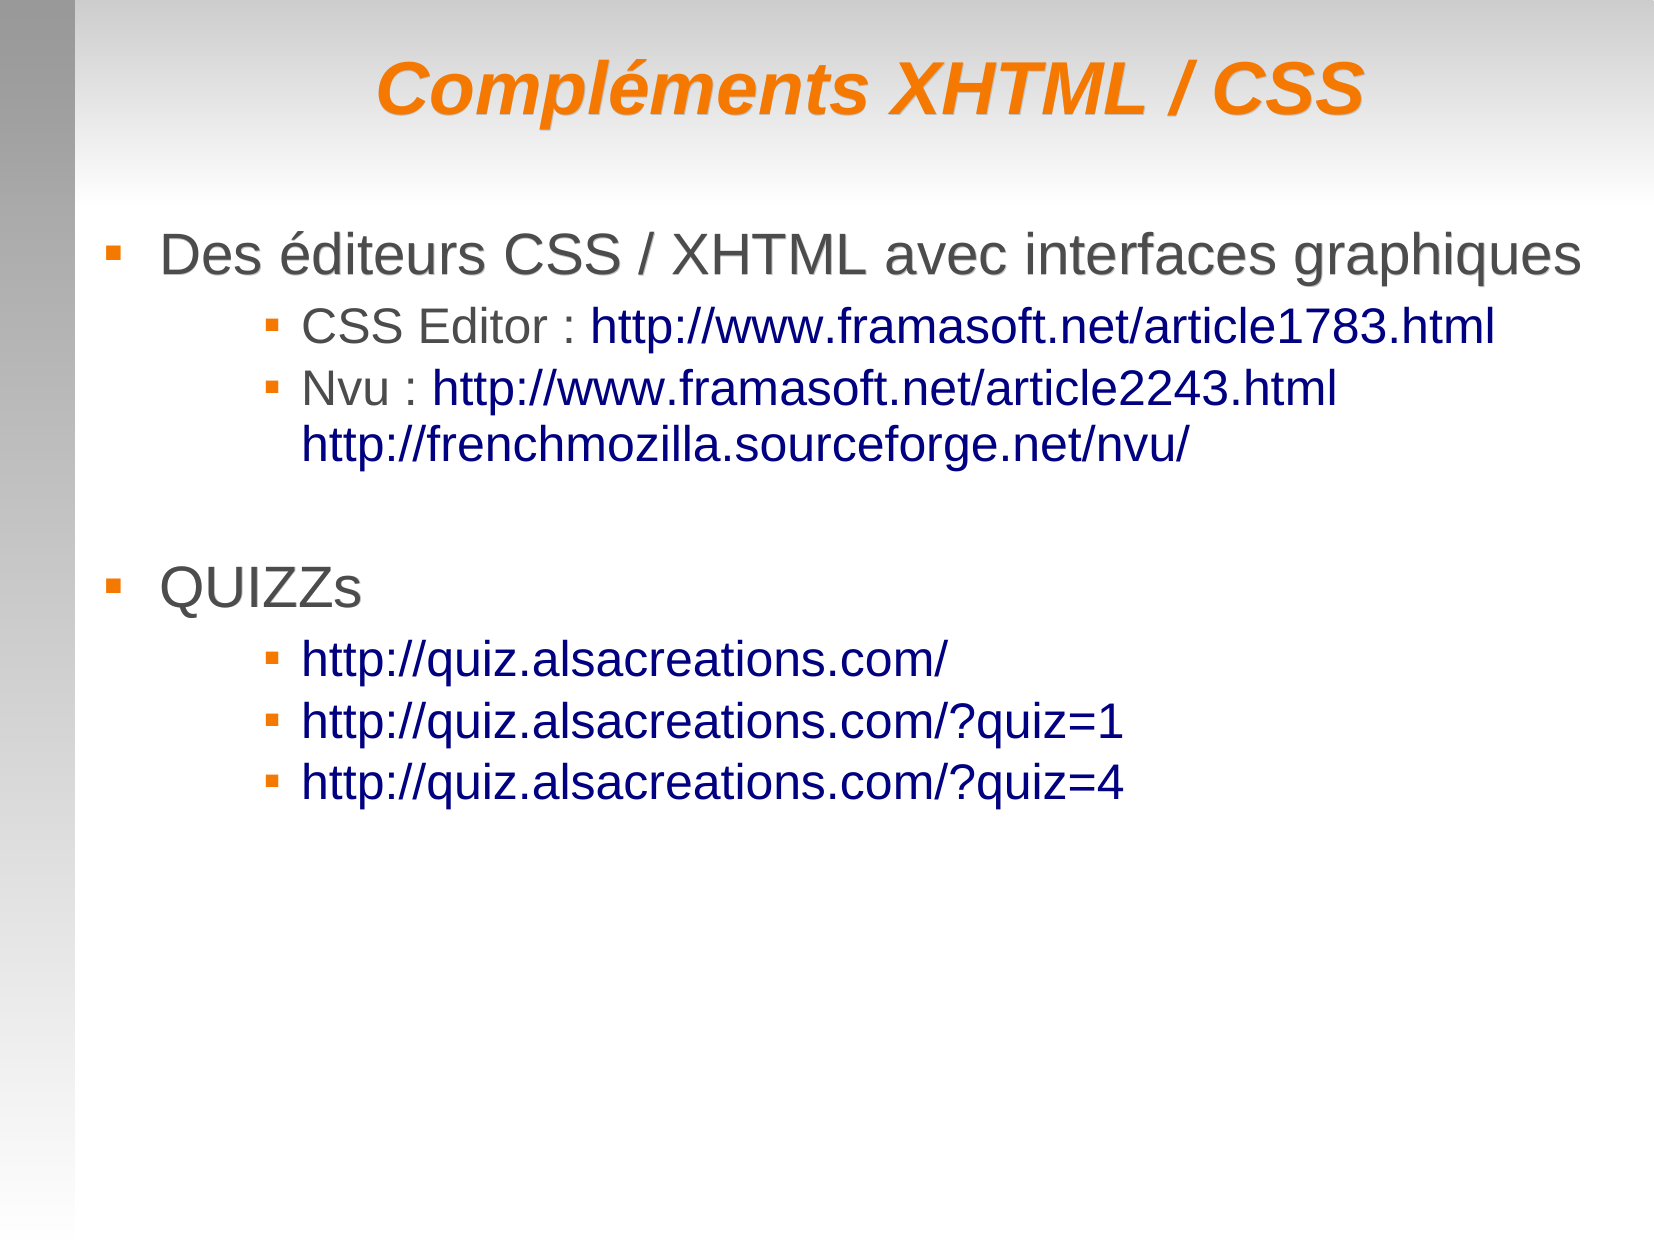

# Compléments XHTML / CSS
Des éditeurs CSS / XHTML avec interfaces graphiques
CSS Editor : http://www.framasoft.net/article1783.html
Nvu : http://www.framasoft.net/article2243.htmlhttp://frenchmozilla.sourceforge.net/nvu/
QUIZZs
http://quiz.alsacreations.com/
http://quiz.alsacreations.com/?quiz=1
http://quiz.alsacreations.com/?quiz=4